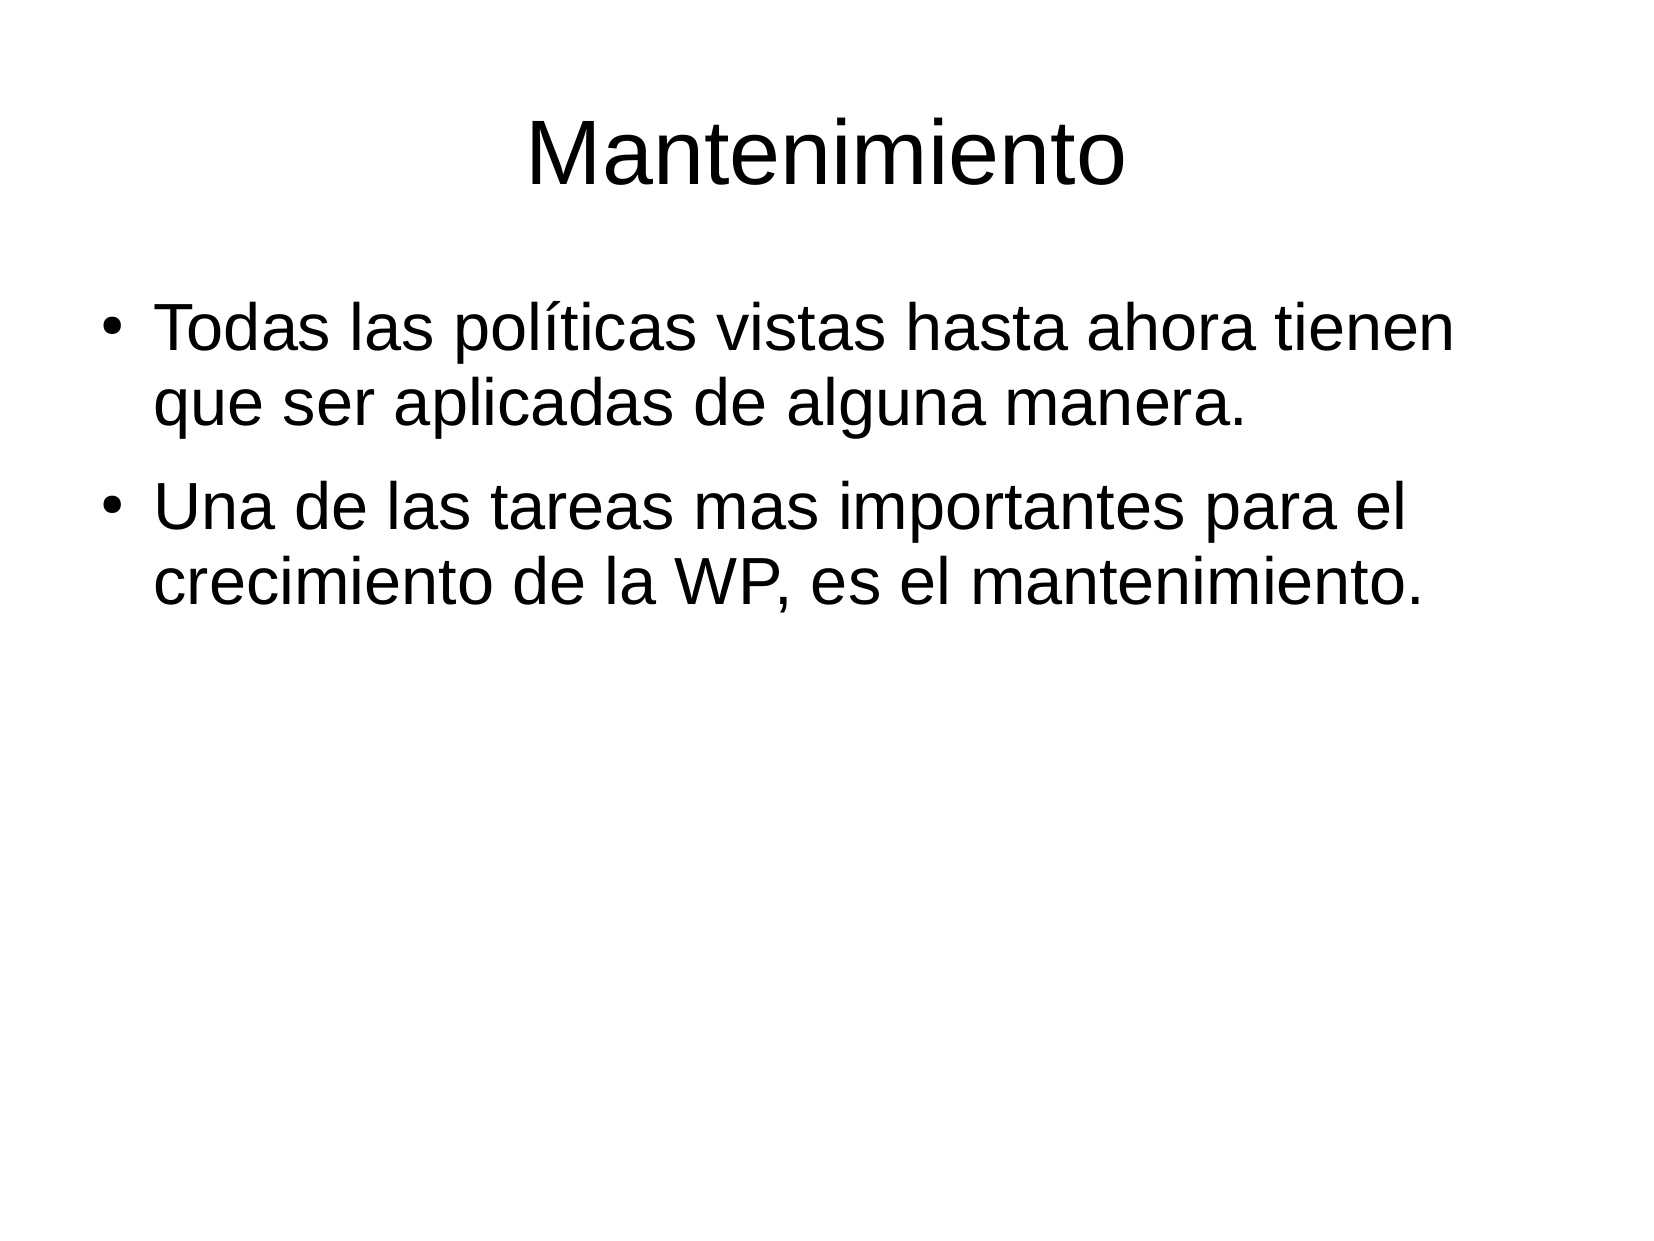

# Mantenimiento
Todas las políticas vistas hasta ahora tienen que ser aplicadas de alguna manera.
Una de las tareas mas importantes para el crecimiento de la WP, es el mantenimiento.